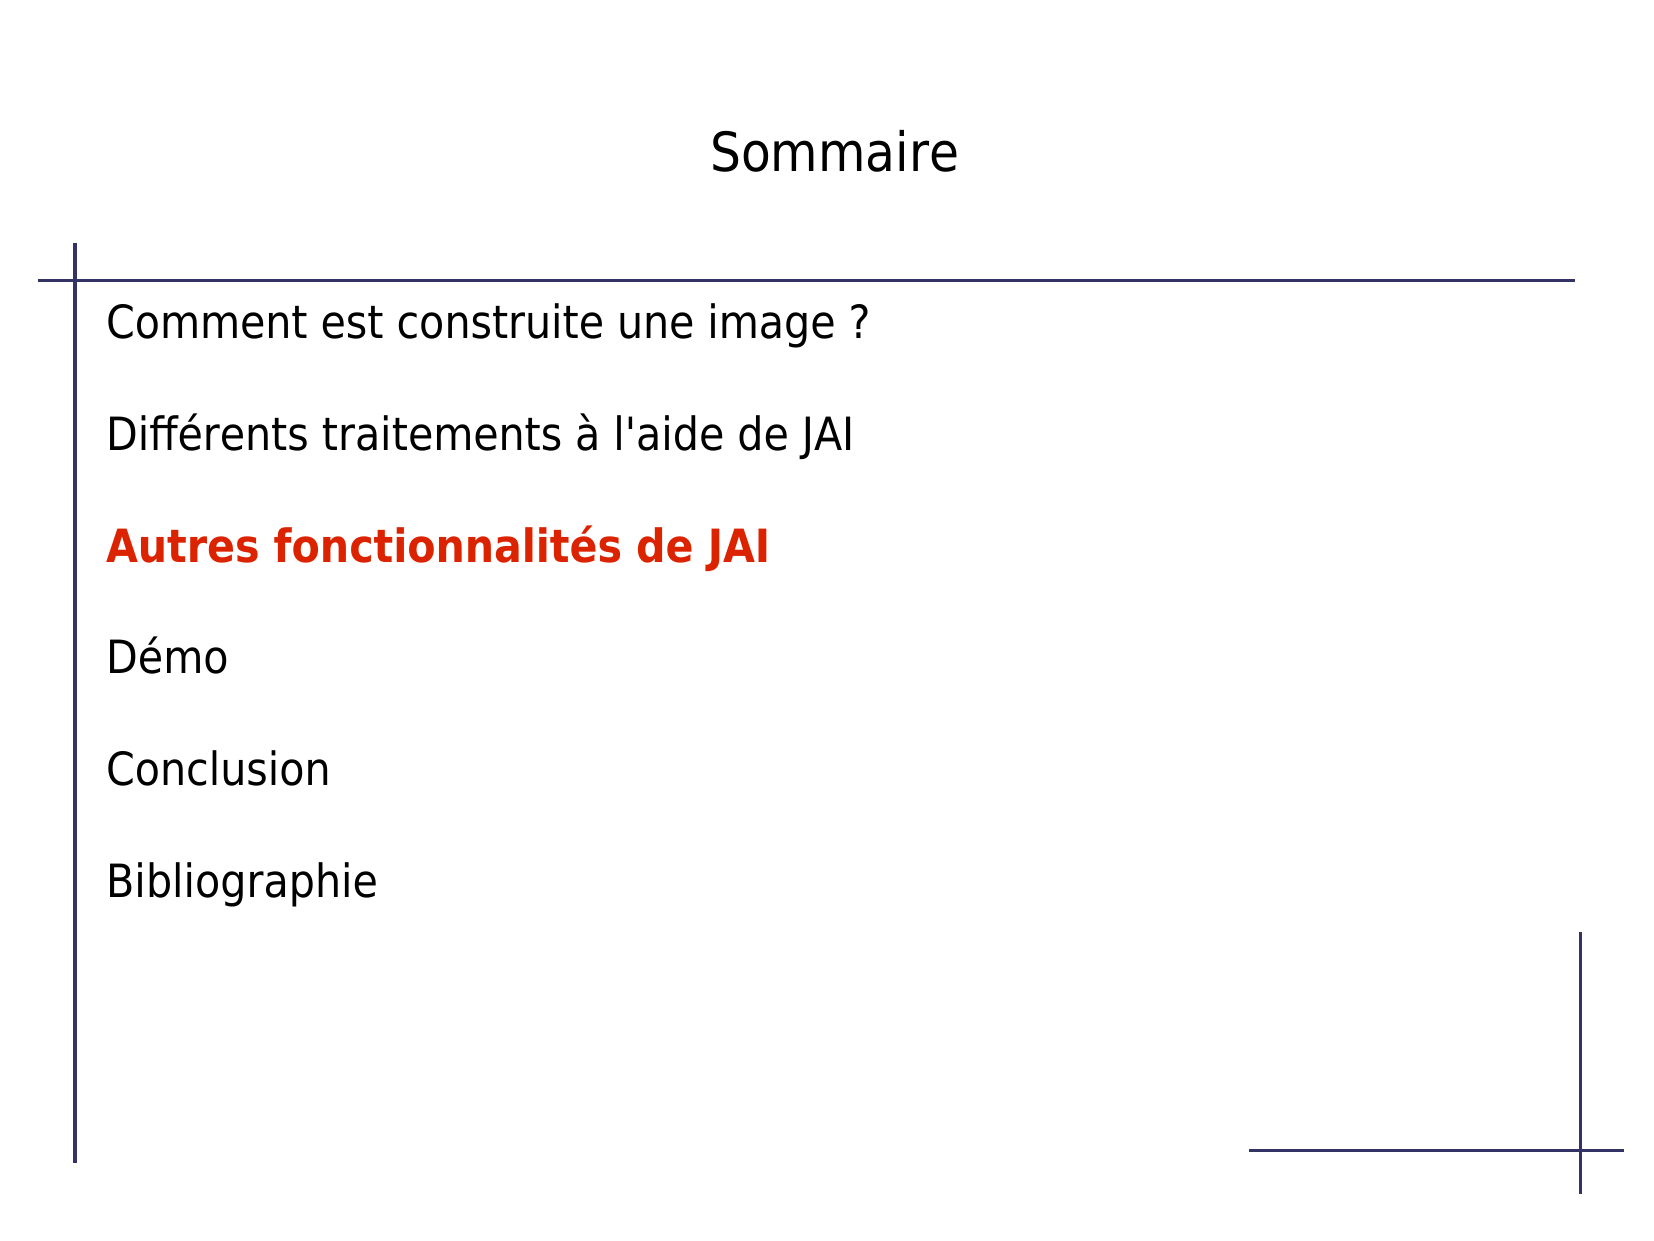

# Sommaire
Comment est construite une image ?
Différents traitements à l'aide de JAI
Autres fonctionnalités de JAI
Démo
Conclusion
Bibliographie